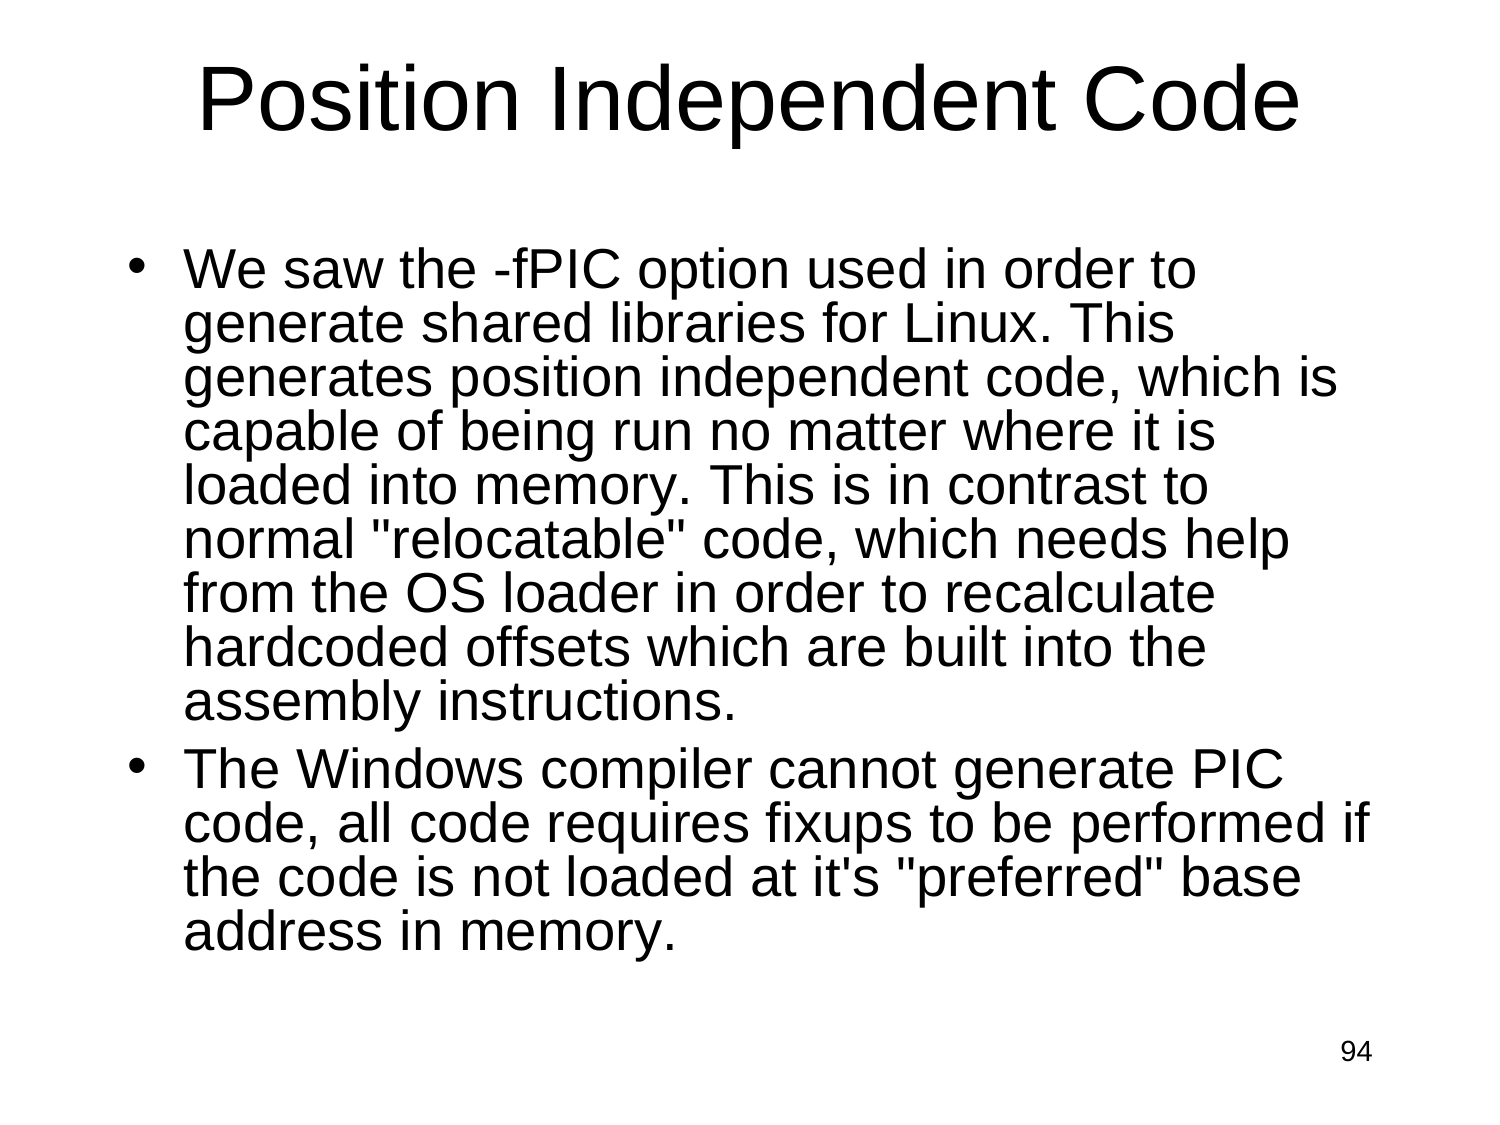

# Position Independent Code
We saw the -fPIC option used in order to generate shared libraries for Linux. This generates position independent code, which is capable of being run no matter where it is loaded into memory. This is in contrast to normal "relocatable" code, which needs help from the OS loader in order to recalculate hardcoded offsets which are built into the assembly instructions.
The Windows compiler cannot generate PIC code, all code requires fixups to be performed if the code is not loaded at it's "preferred" base address in memory.